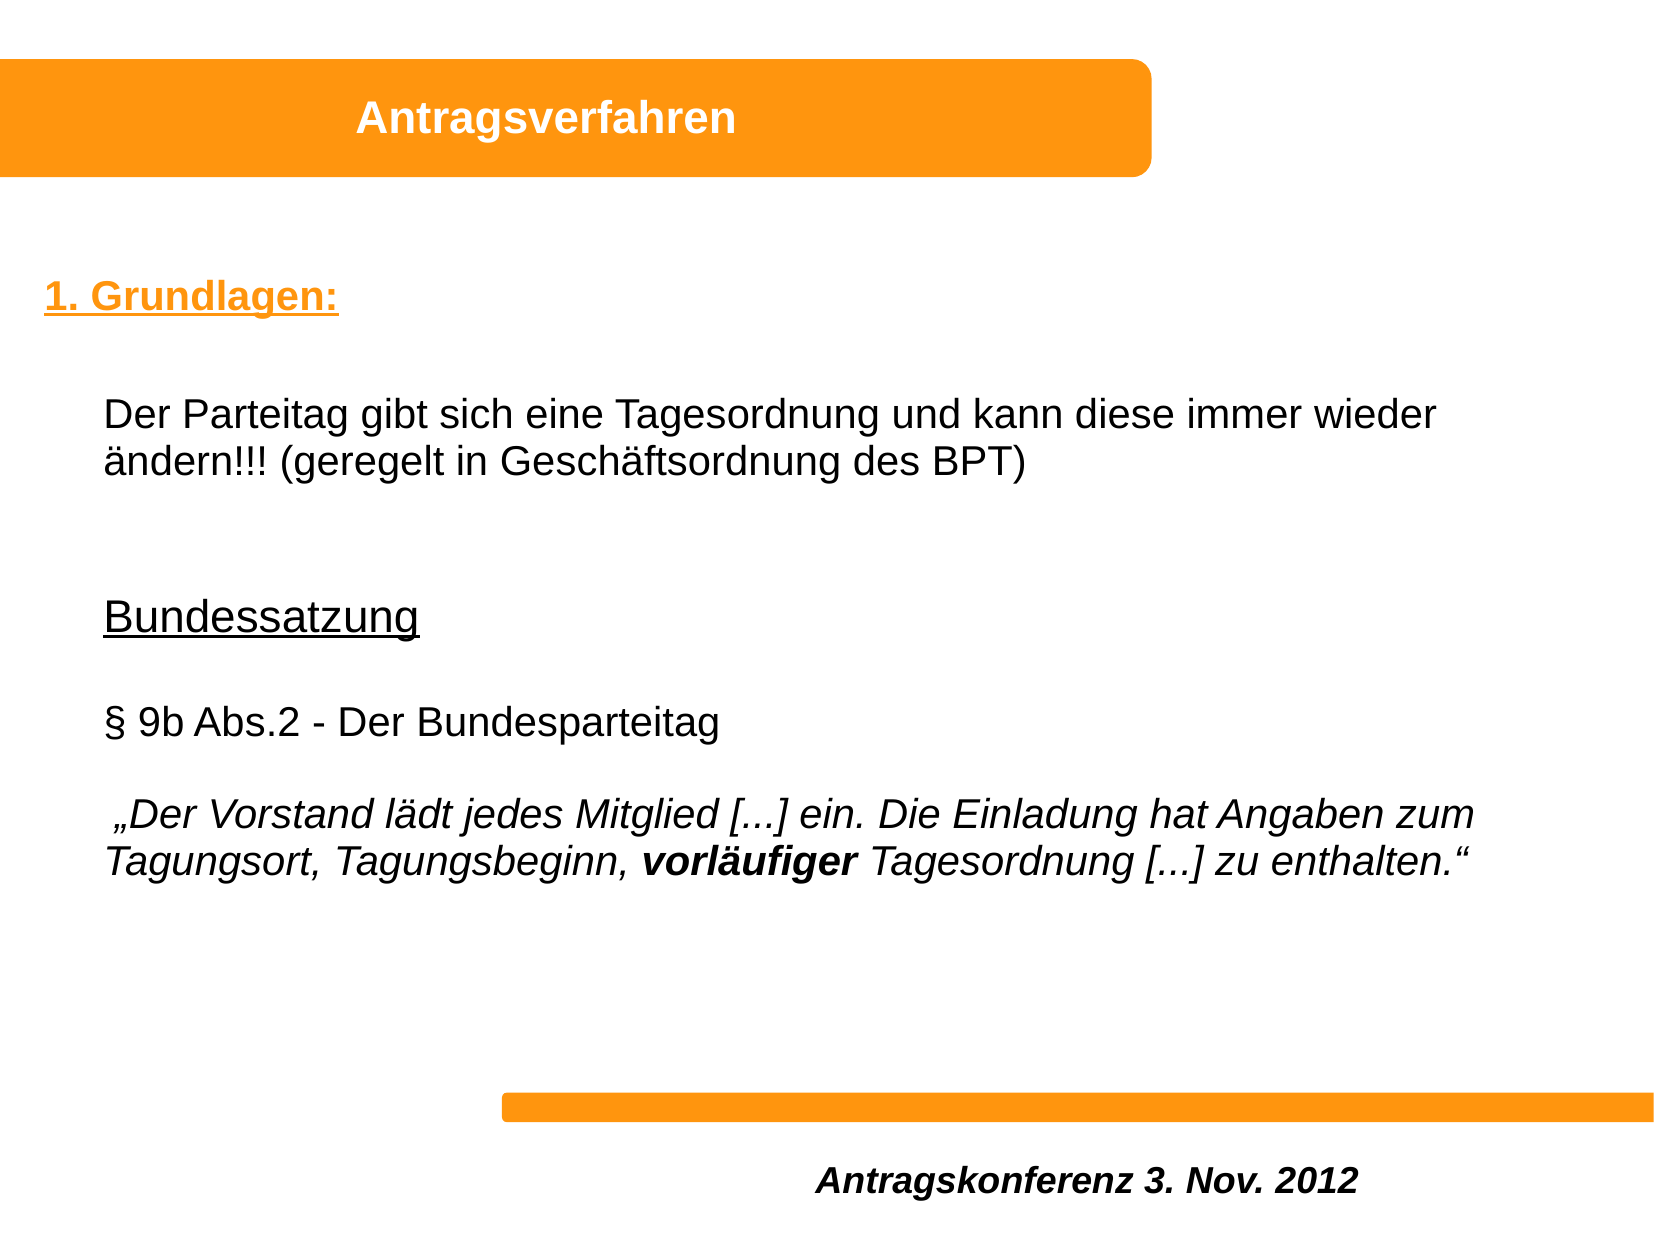

1. Grundlagen:
Der Parteitag gibt sich eine Tagesordnung und kann diese immer wieder ändern!!! (geregelt in Geschäftsordnung des BPT)
Bundessatzung
§ 9b Abs.2 - Der Bundesparteitag
 „Der Vorstand lädt jedes Mitglied [...] ein. Die Einladung hat Angaben zum Tagungsort, Tagungsbeginn, vorläufiger Tagesordnung [...] zu enthalten.“